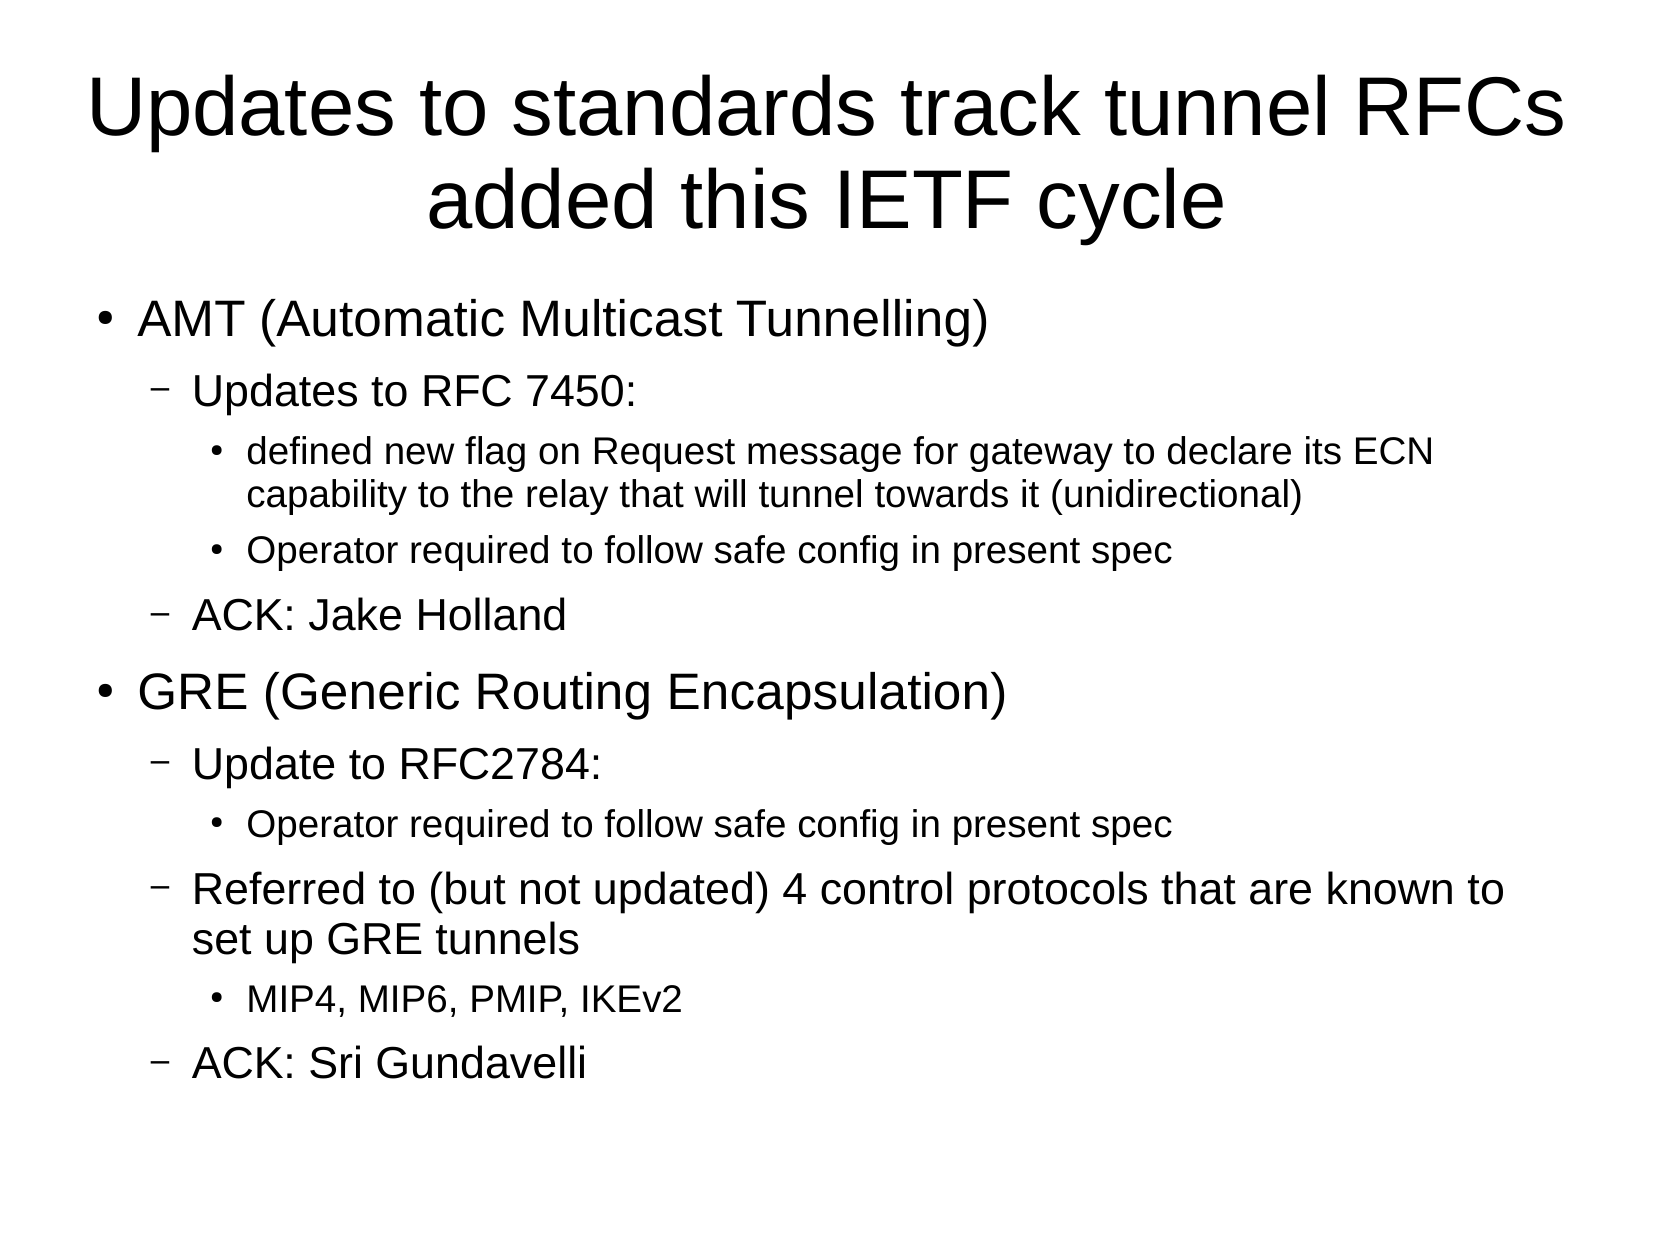

# Updates to standards track tunnel RFCs added this IETF cycle
AMT (Automatic Multicast Tunnelling)
Updates to RFC 7450:
defined new flag on Request message for gateway to declare its ECN capability to the relay that will tunnel towards it (unidirectional)
Operator required to follow safe config in present spec
ACK: Jake Holland
GRE (Generic Routing Encapsulation)
Update to RFC2784:
Operator required to follow safe config in present spec
Referred to (but not updated) 4 control protocols that are known to set up GRE tunnels
MIP4, MIP6, PMIP, IKEv2
ACK: Sri Gundavelli